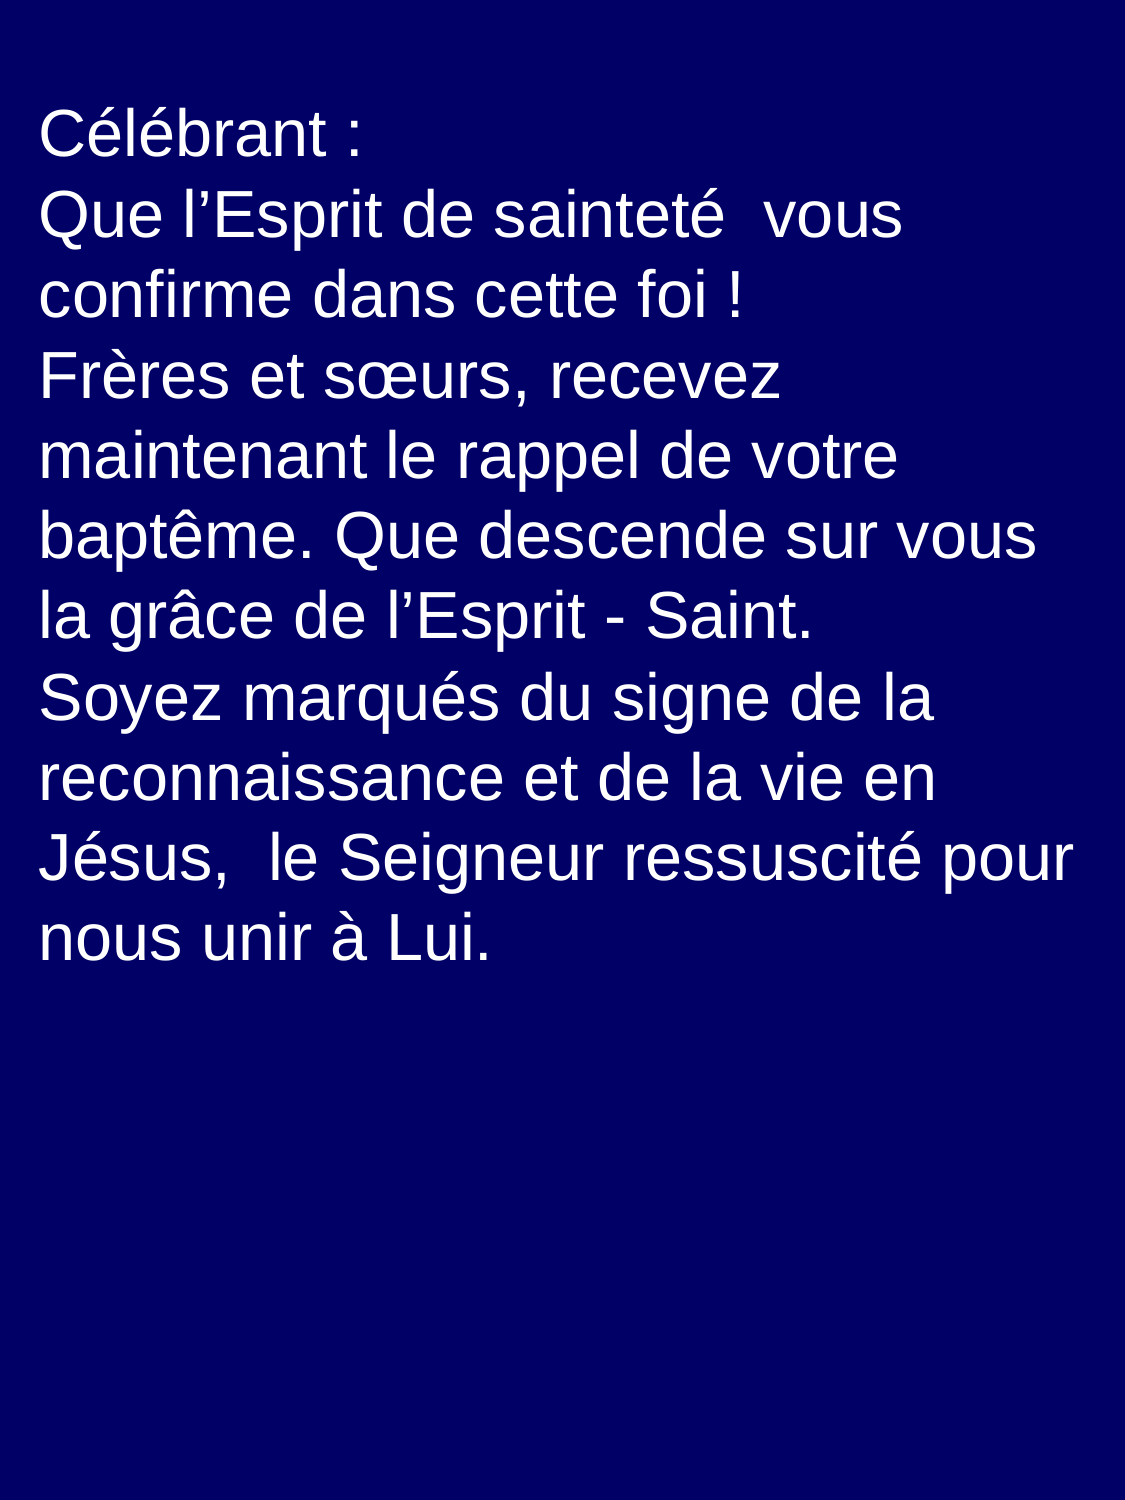

Célébrant :
Que l’Esprit de sainteté vous confirme dans cette foi !
Frères et sœurs, recevez maintenant le rappel de votre baptême. Que descende sur vous la grâce de l’Esprit - Saint.
Soyez marqués du signe de la reconnaissance et de la vie en Jésus, le Seigneur ressuscité pour nous unir à Lui.